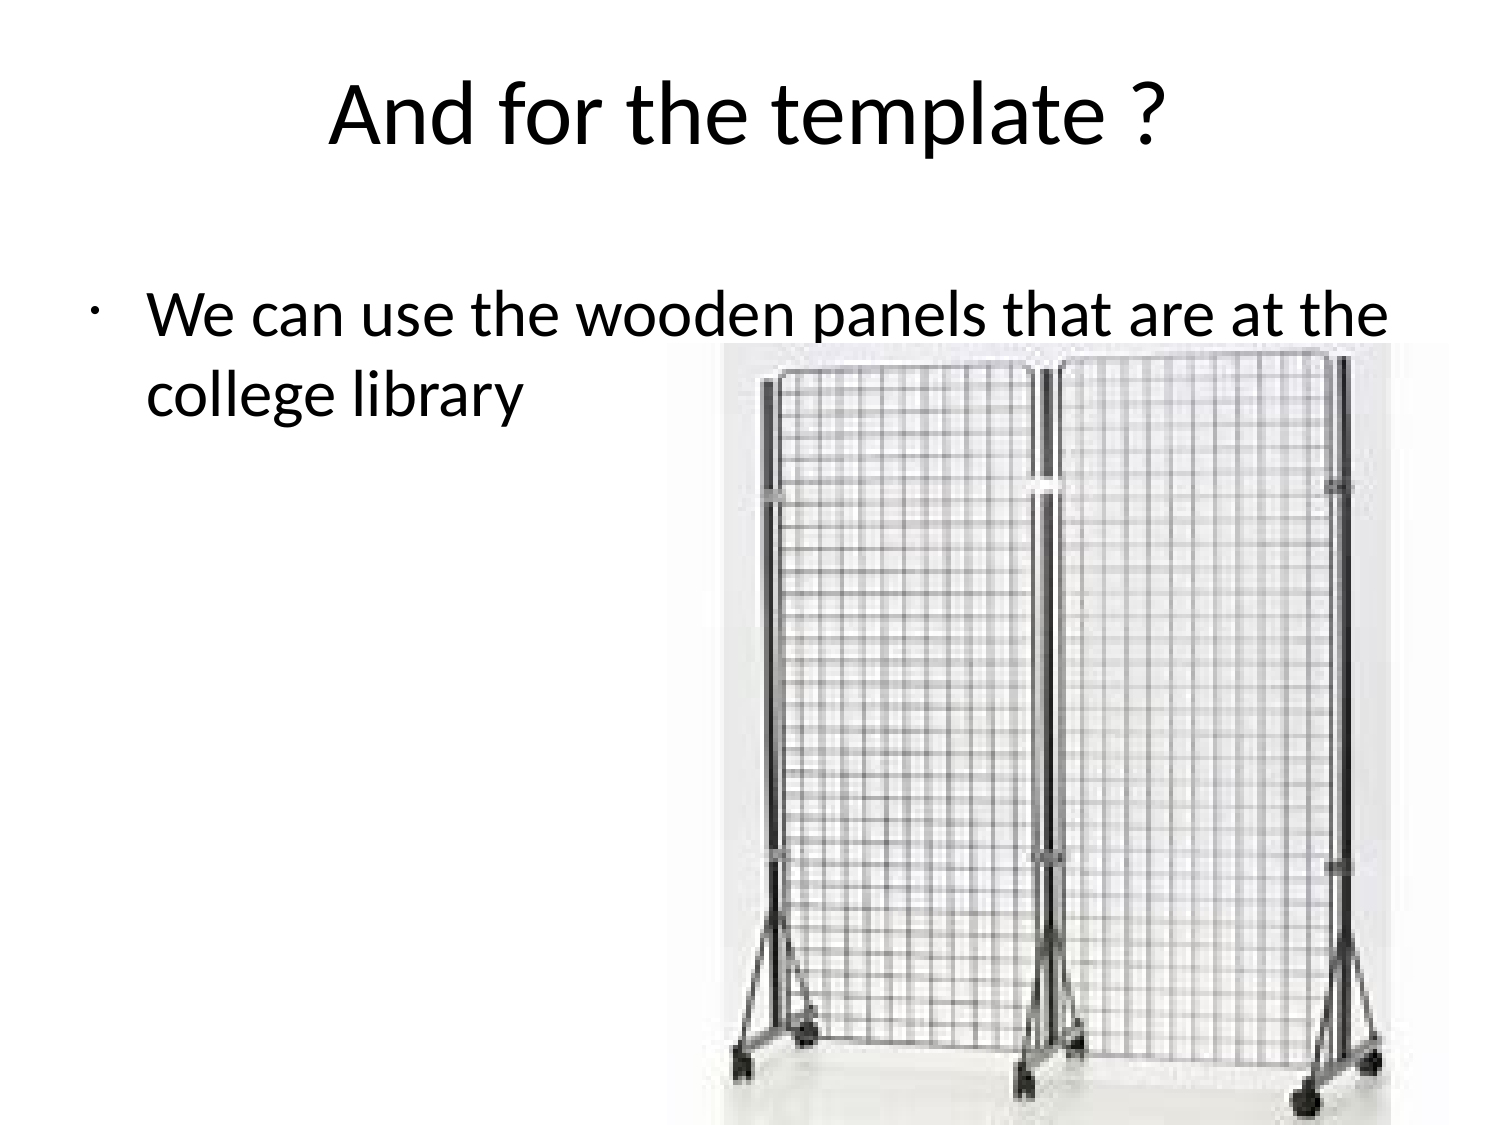

# And for the template ?
We can use the wooden panels that are at the college library